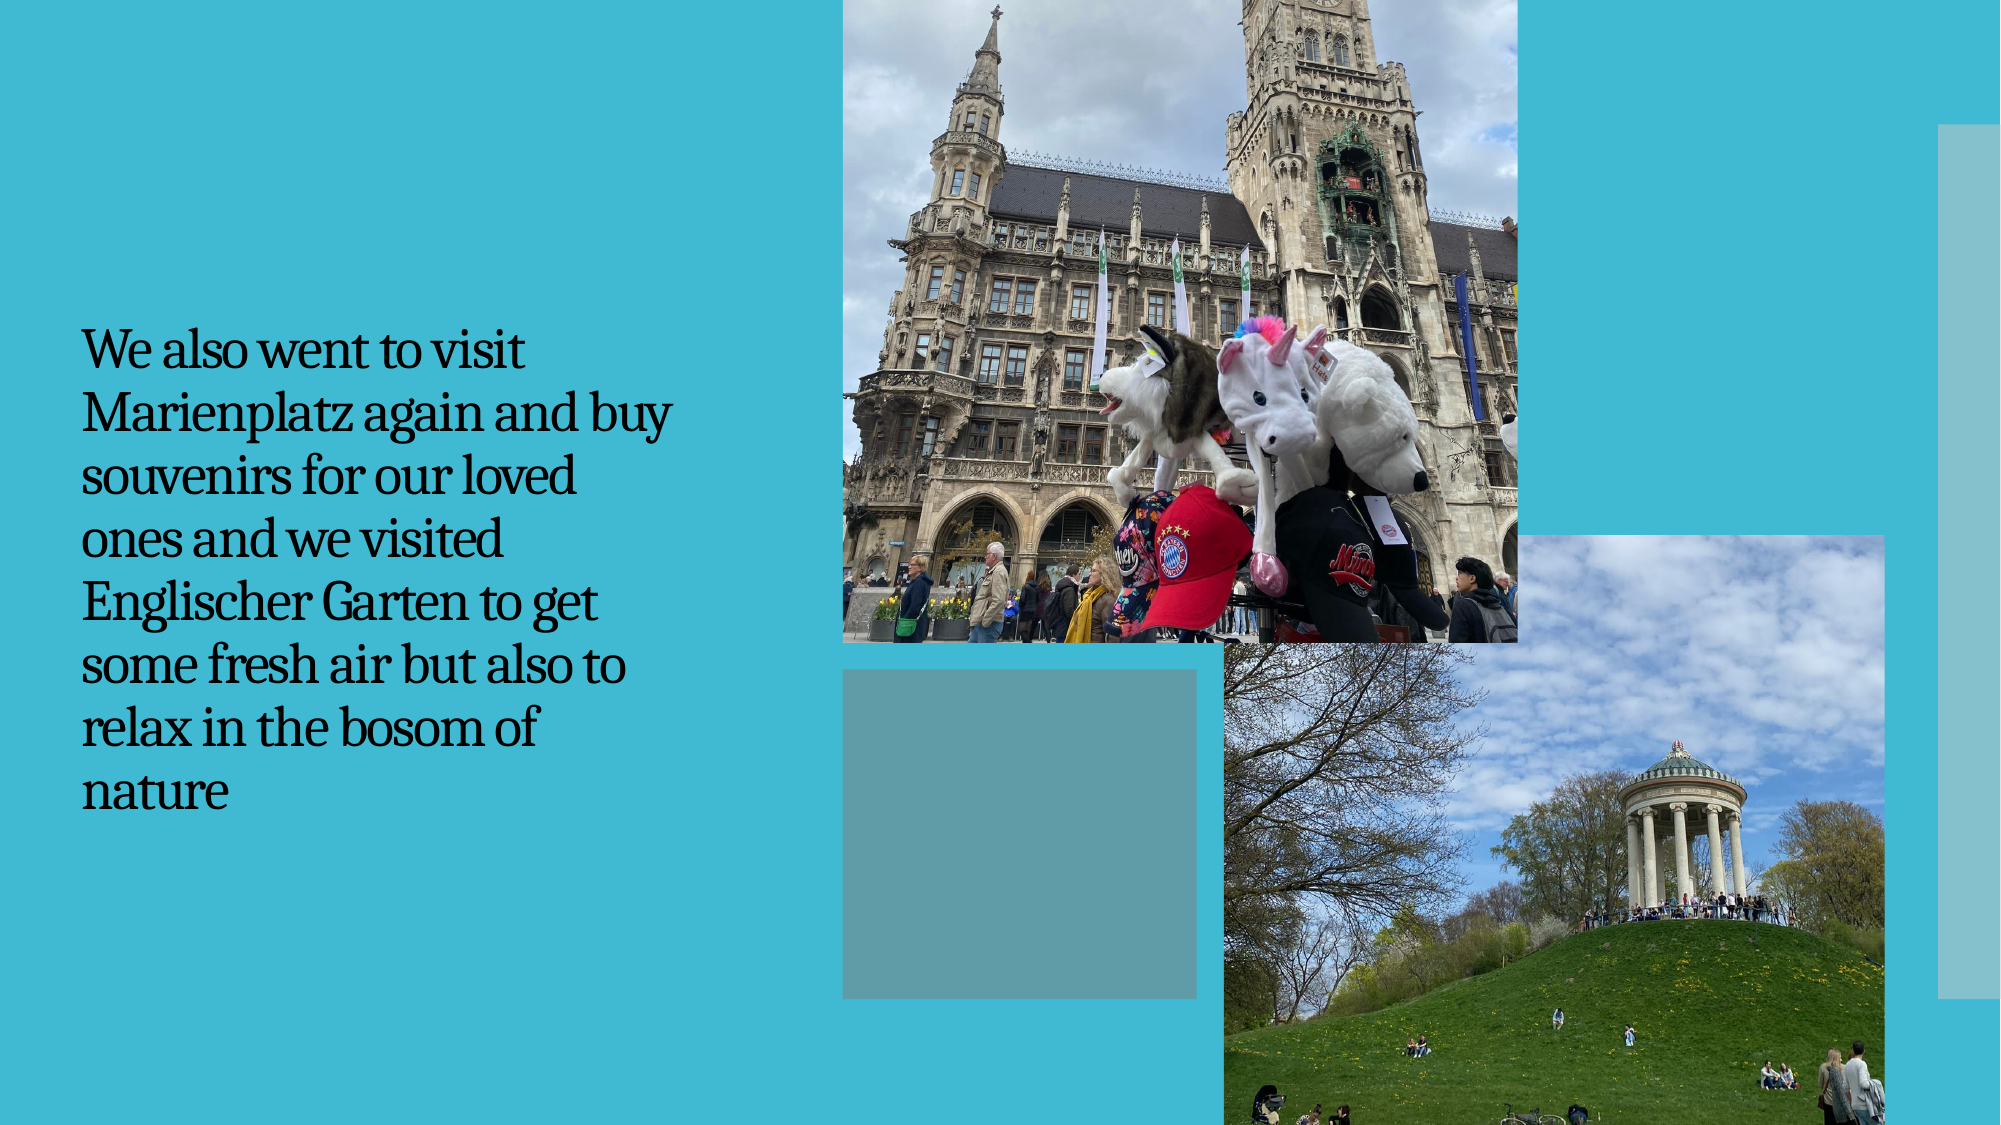

# We also went to visit Marienplatz again and buy souvenirs for our loved ones and we visited Englischer Garten to get some fresh air but also to relax in the bosom of nature